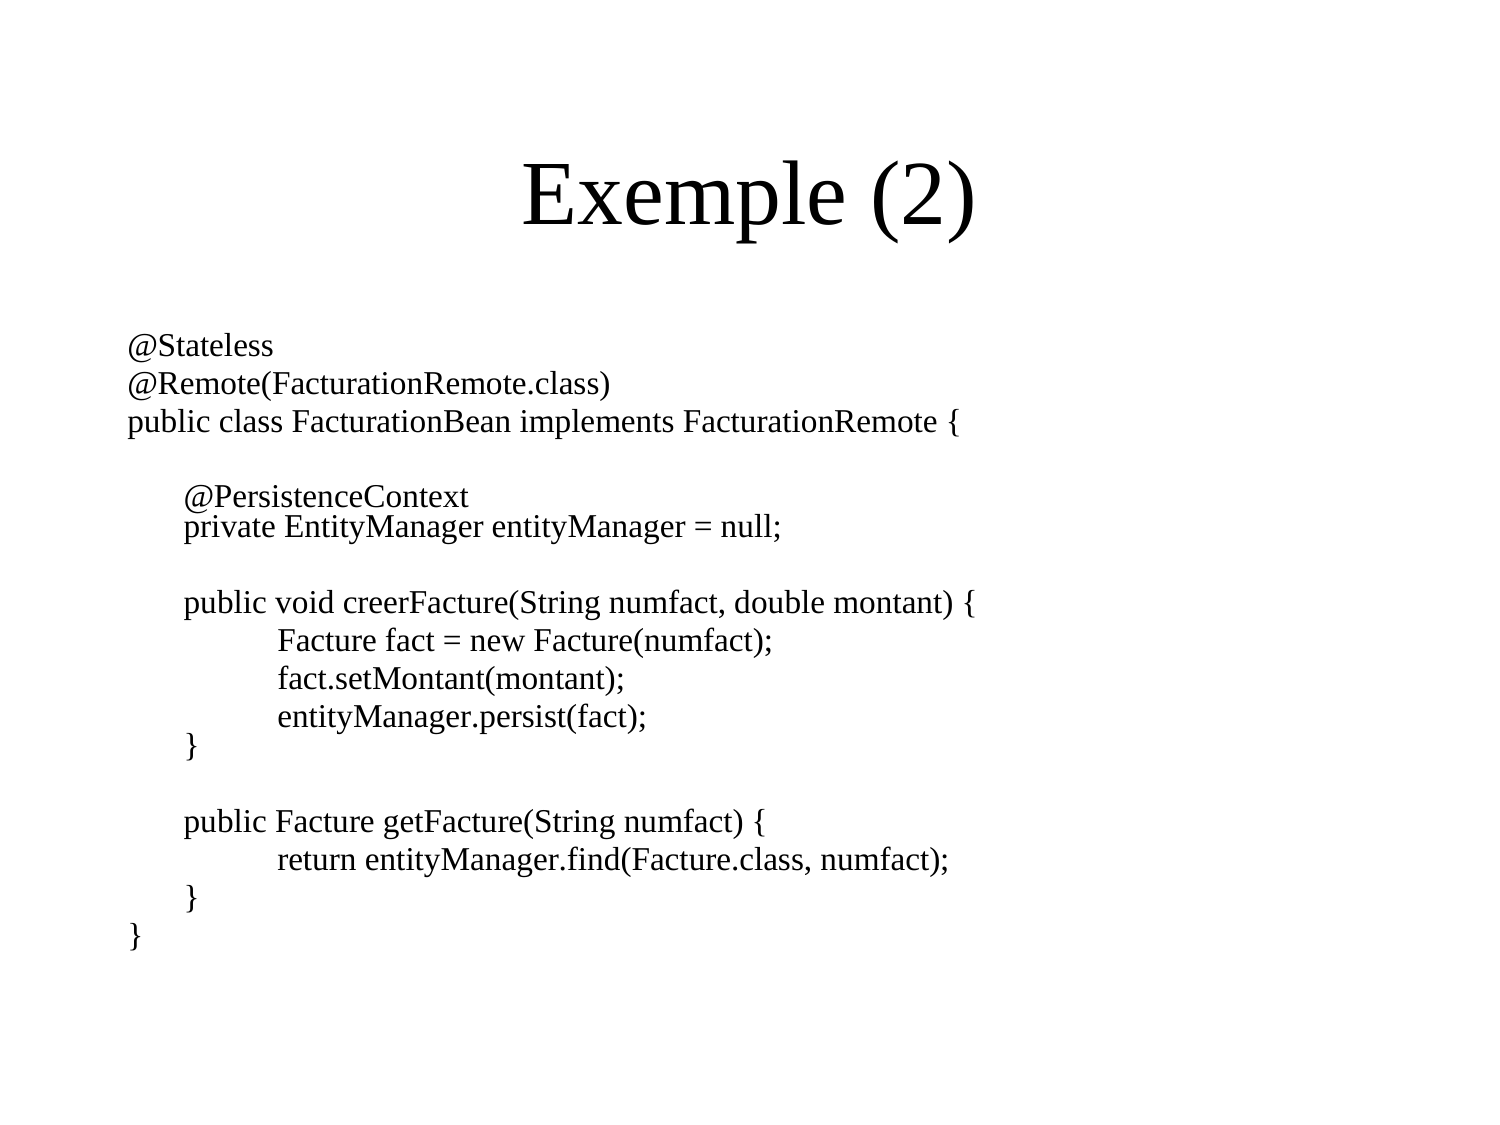

# Exemple (2)
@Stateless
@Remote(FacturationRemote.class)
public class FacturationBean implements FacturationRemote {
	@PersistenceContext
private EntityManager entityManager = null;
	public void creerFacture(String numfact, double montant) {
		Facture fact = new Facture(numfact);
		fact.setMontant(montant);
		entityManager.persist(fact);
}
	public Facture getFacture(String numfact) {
		return entityManager.find(Facture.class, numfact);
	}
}